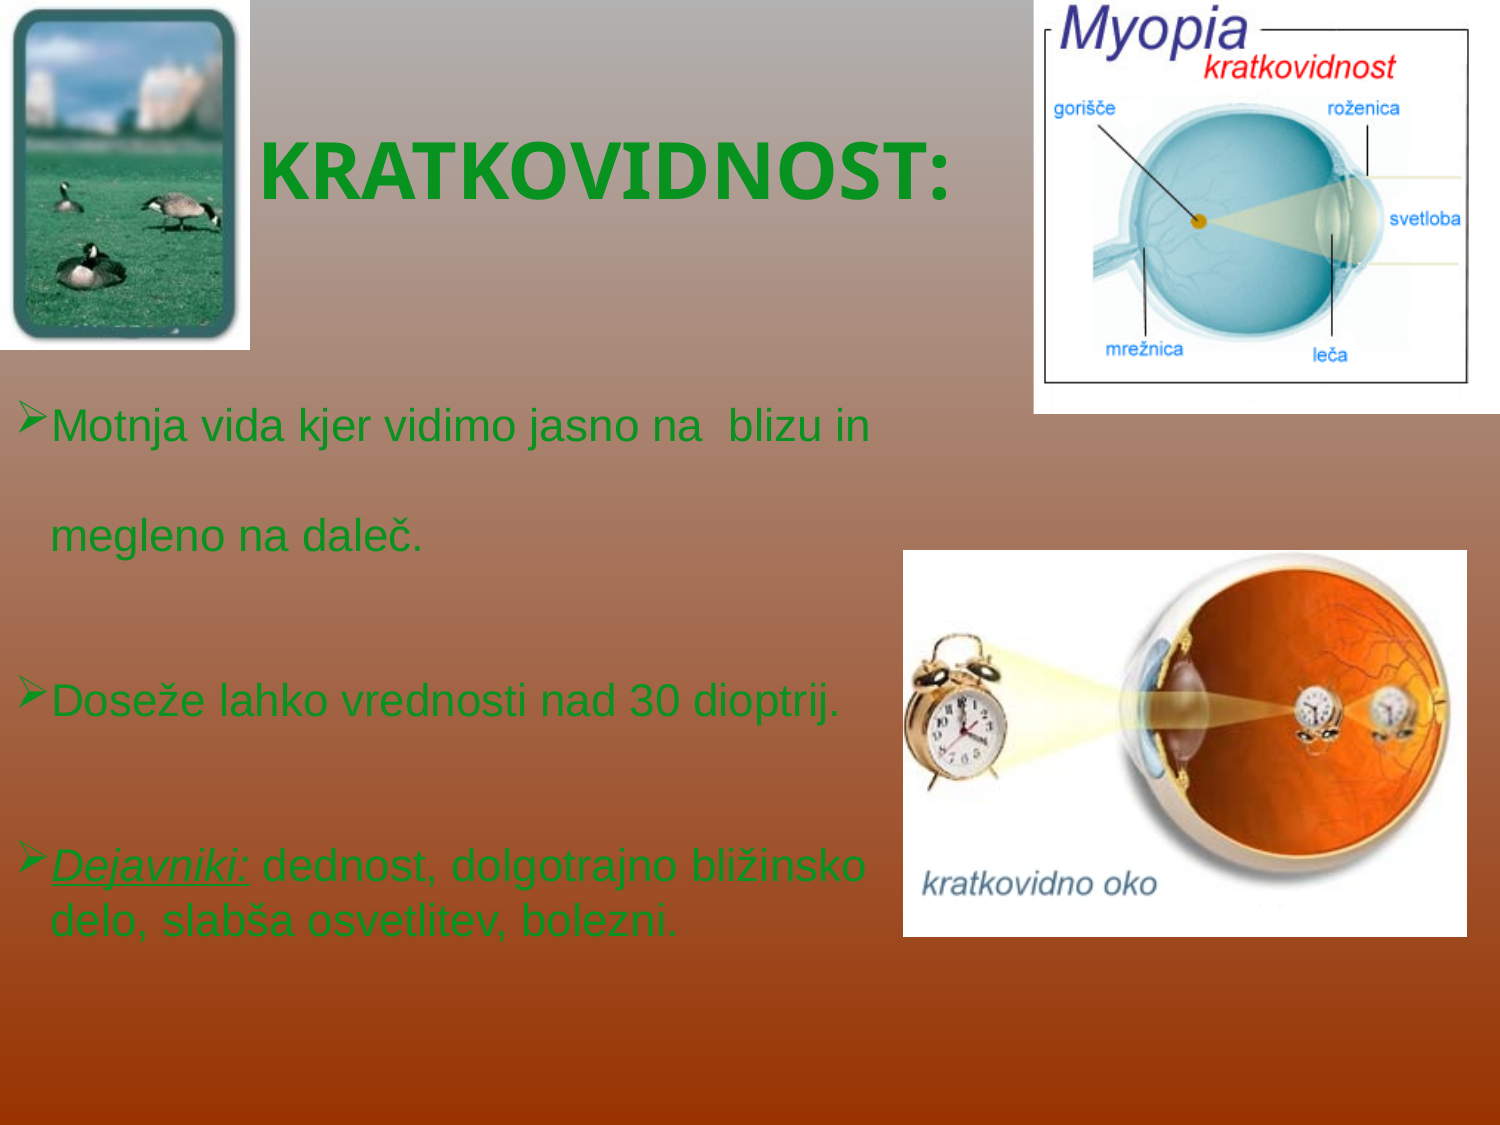

# KRATKOVIDNOST:
Motnja vida kjer vidimo jasno na blizu in megleno na daleč.
Doseže lahko vrednosti nad 30 dioptrij.
Dejavniki: dednost, dolgotrajno bližinsko delo, slabša osvetlitev, bolezni.